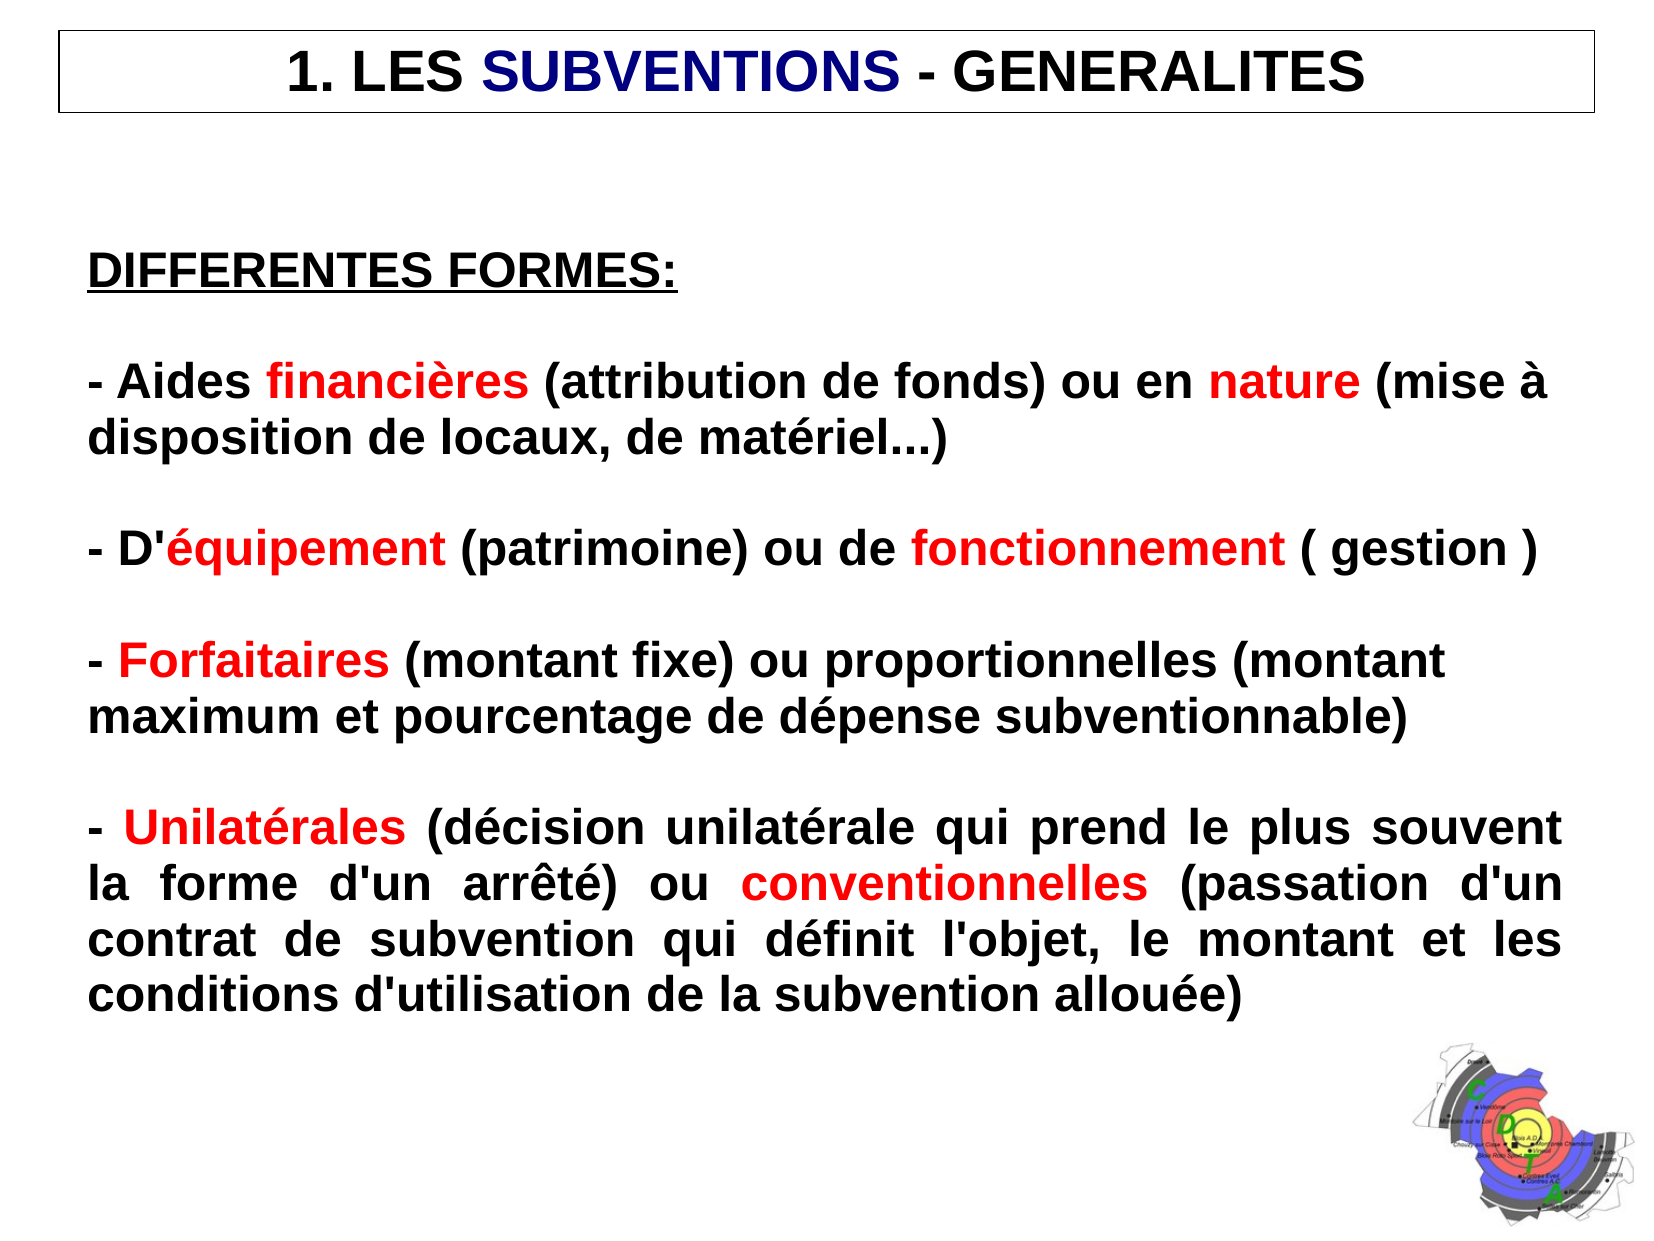

1. LES SUBVENTIONS - GENERALITES
DIFFERENTES FORMES:
- Aides financières (attribution de fonds) ou en nature (mise à disposition de locaux, de matériel...)
- D'équipement (patrimoine) ou de fonctionnement ( gestion )
- Forfaitaires (montant fixe) ou proportionnelles (montant maximum et pourcentage de dépense subventionnable)
- Unilatérales (décision unilatérale qui prend le plus souvent la forme d'un arrêté) ou conventionnelles (passation d'un contrat de subvention qui définit l'objet, le montant et les conditions d'utilisation de la subvention allouée)